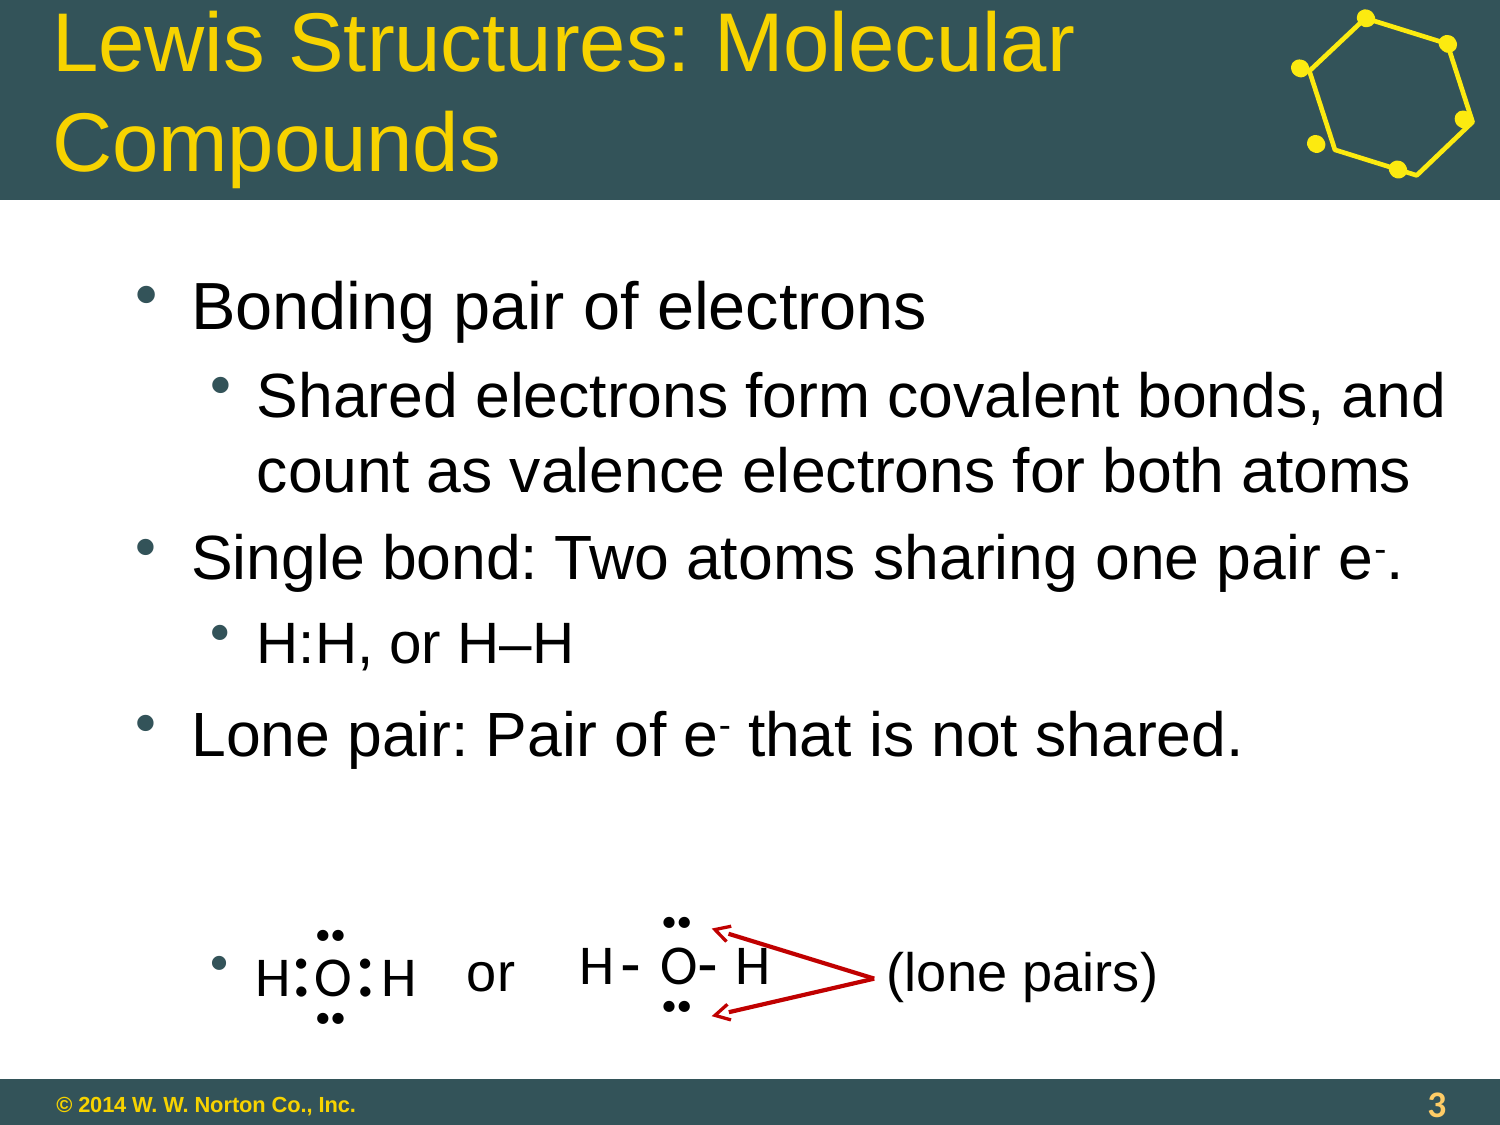

Lewis Structures: Molecular Compounds
# Bonding pair of electrons
Shared electrons form covalent bonds, and count as valence electrons for both atoms
Single bond: Two atoms sharing one pair e-.
H:H, or H–H
Lone pair: Pair of e- that is not shared.
 		 or			 (lone pairs)